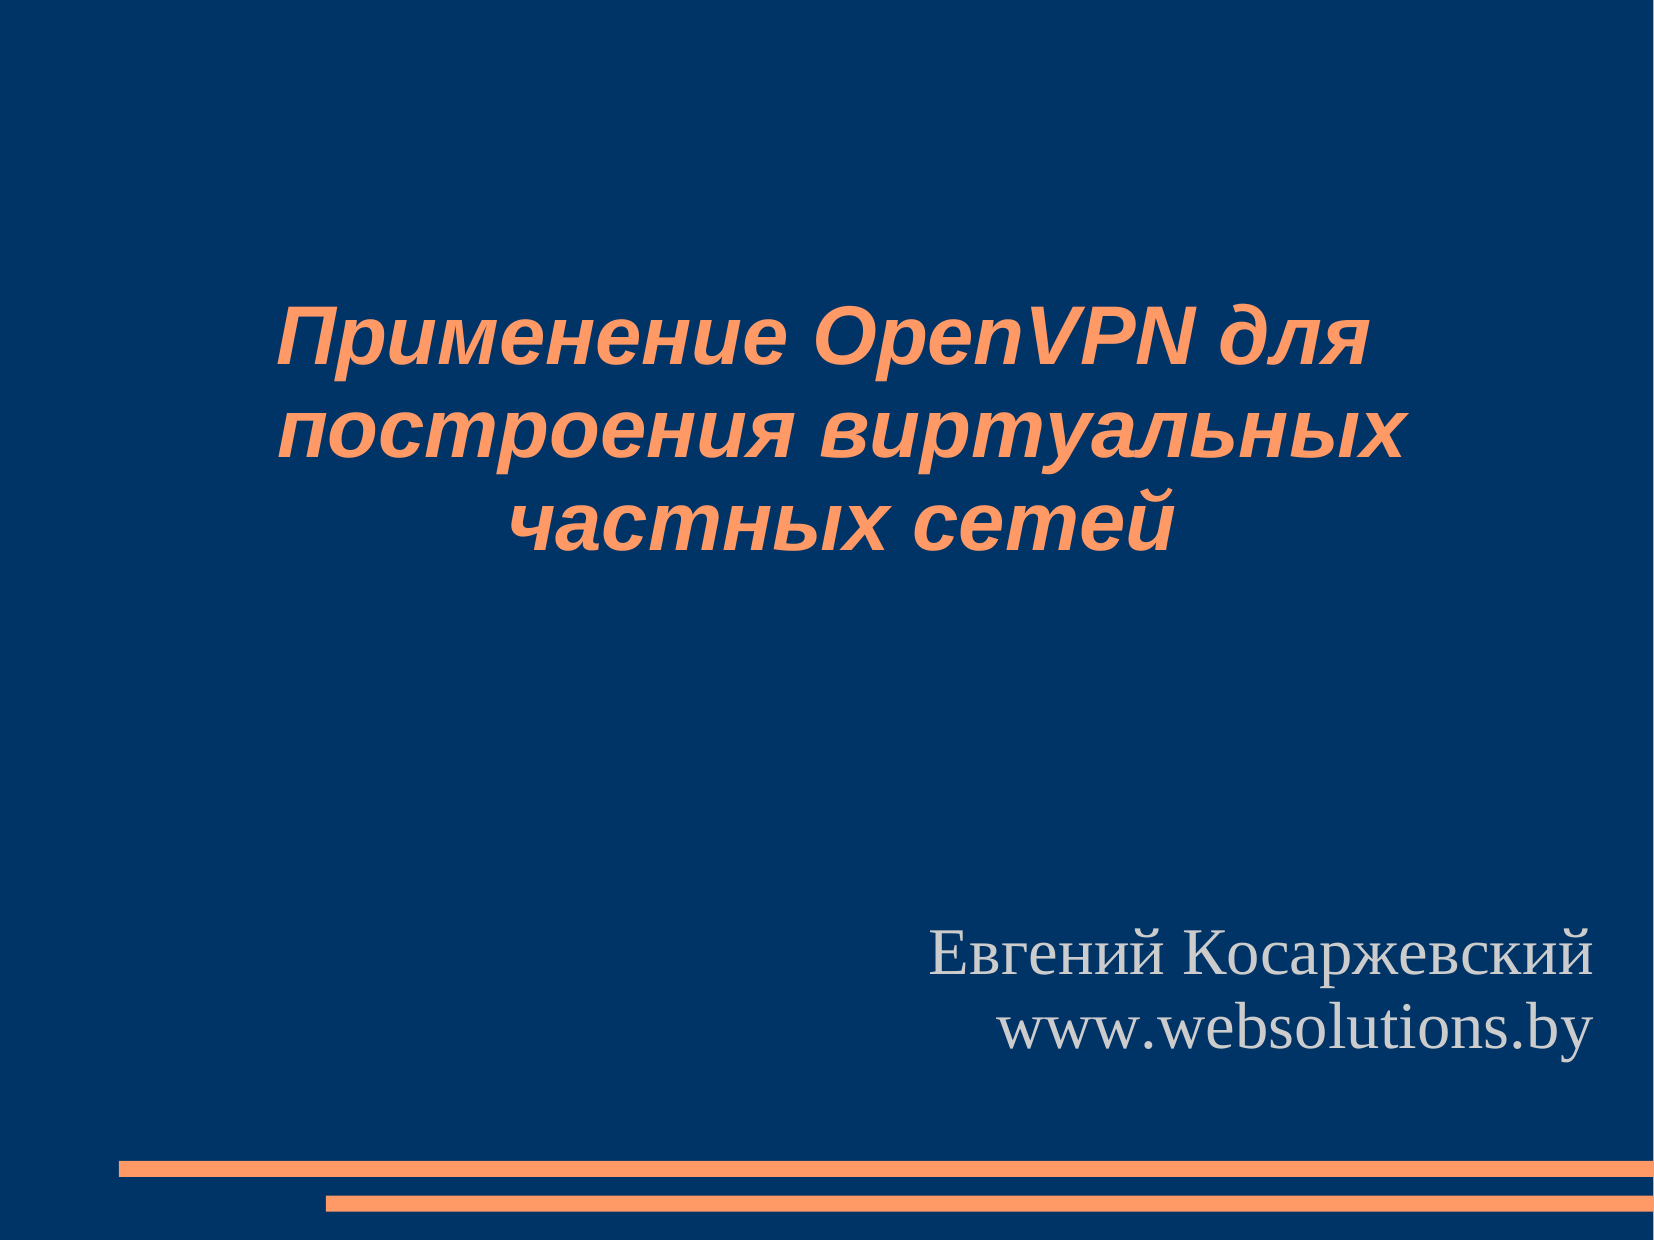

# Применение OpenVPN для построения виртуальных частных сетей
Евгений Косаржевский
www.websolutions.by